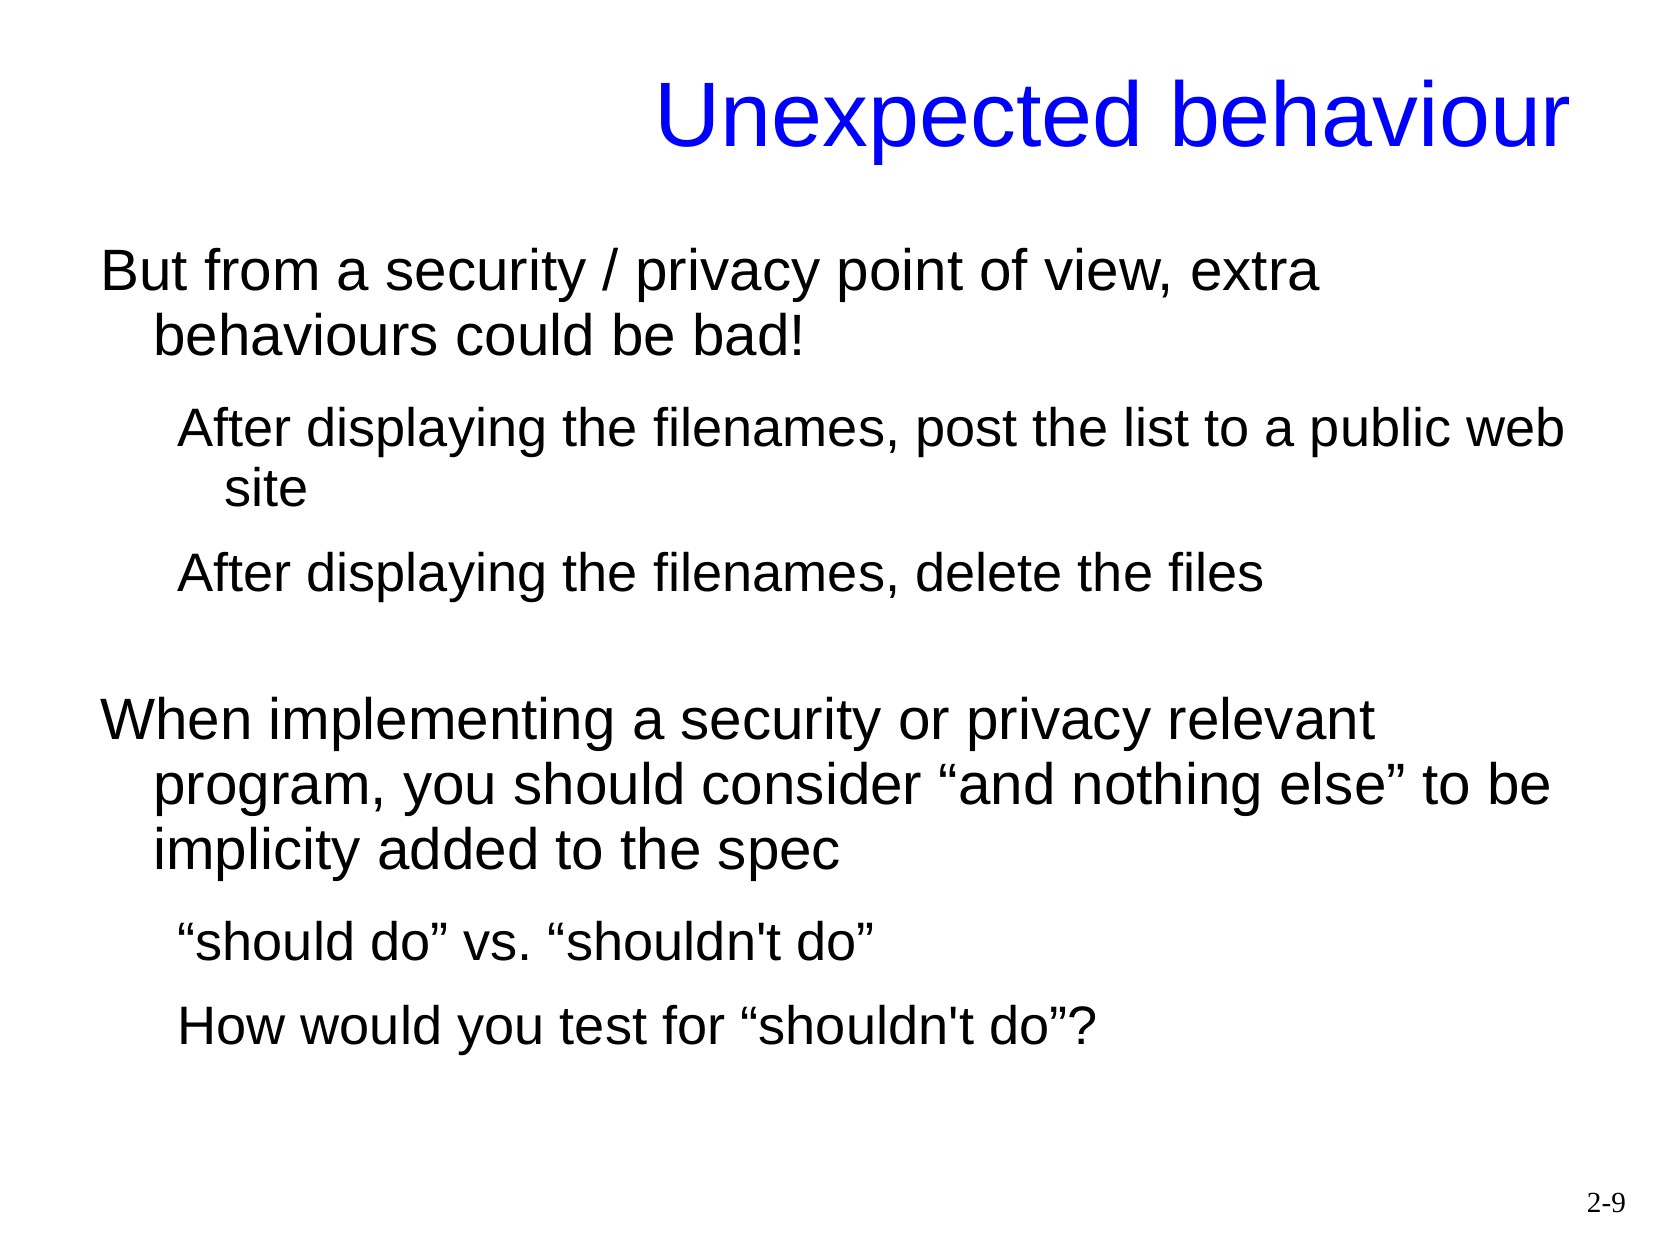

# Unexpected behaviour
But from a security / privacy point of view, extra behaviours could be bad!
After displaying the filenames, post the list to a public web site
After displaying the filenames, delete the files
When implementing a security or privacy relevant program, you should consider “and nothing else” to be implicity added to the spec
“should do” vs. “shouldn't do”
How would you test for “shouldn't do”?